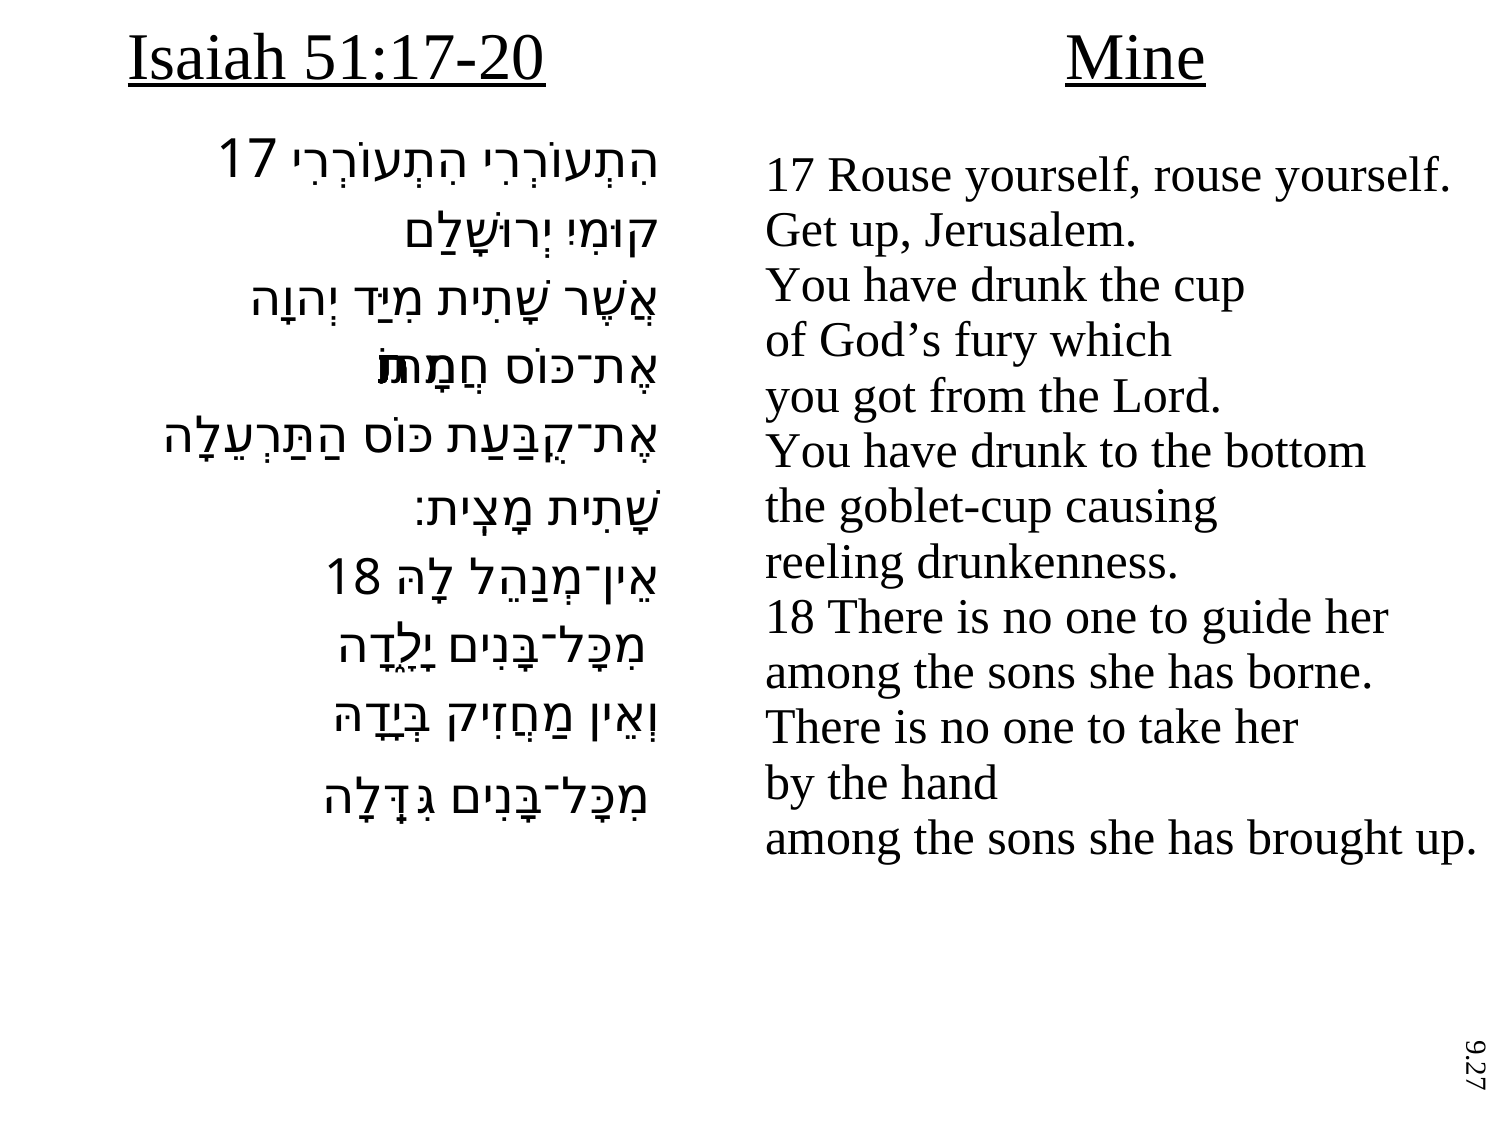

Isaiah 51:17-20
Mine
הִתְעוֹרְרִי הִתְעוֹרְרִי 17
קוּמִיִ יְרוּשָׁלַם
אֲשֶׁר שָׁתִית מִיַּד יְהוָה
אֶת־כּוֹס חֲמָת֑וֹ
אֶת־קֻבַּעַת כּוֹס הַתַּרְעֵלָה
שָׁתִית מָצִֽית׃
אֵין־מְנַהֵל לָהּ 18
 מִכָּל־בָּנִים יָלָ֑דָה
וְאֵין מַחֲזִיק בְּיָדָהּ
מִכָּל־בָּנִים גִּדֵּֽלָה
17 Rouse yourself, rouse yourself.
Get up, Jerusalem.
You have drunk the cup
of God’s fury which
you got from the Lord.
You have drunk to the bottom
the goblet-cup causing
reeling drunkenness.
18 There is no one to guide her
among the sons she has borne.
There is no one to take her
by the hand
among the sons she has brought up.
9.27